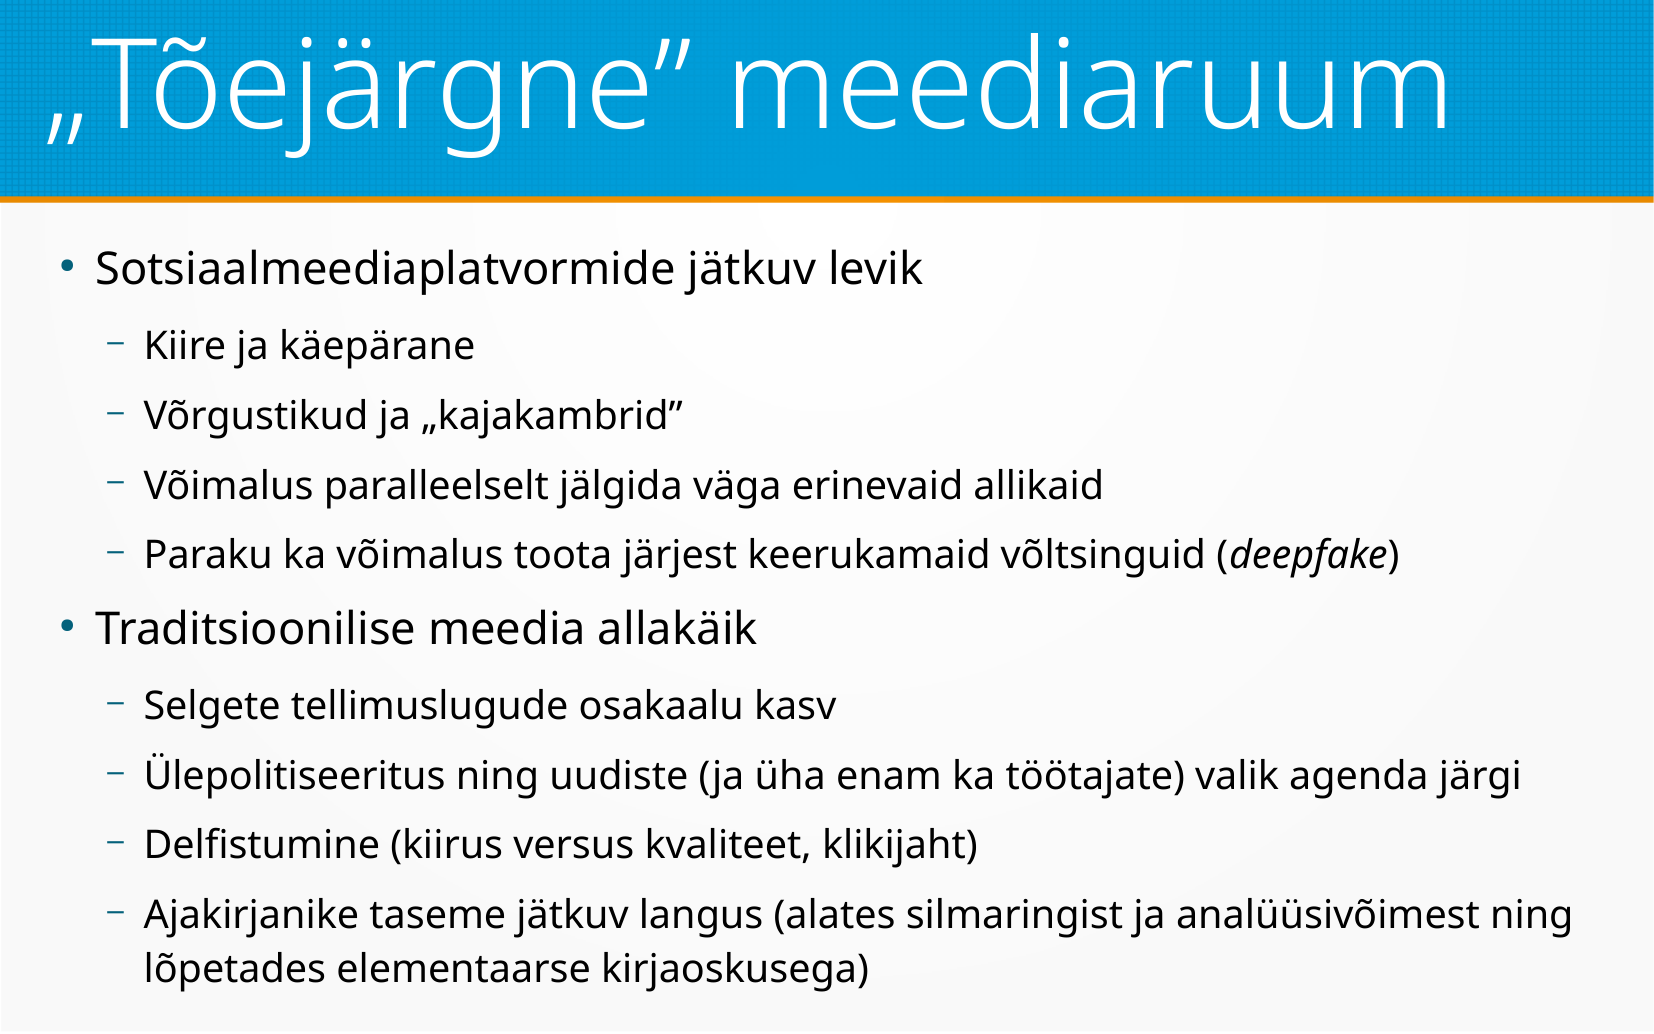

# „Tõejärgne” meediaruum
Sotsiaalmeediaplatvormide jätkuv levik
Kiire ja käepärane
Võrgustikud ja „kajakambrid”
Võimalus paralleelselt jälgida väga erinevaid allikaid
Paraku ka võimalus toota järjest keerukamaid võltsinguid (deepfake)
Traditsioonilise meedia allakäik
Selgete tellimuslugude osakaalu kasv
Ülepolitiseeritus ning uudiste (ja üha enam ka töötajate) valik agenda järgi
Delfistumine (kiirus versus kvaliteet, klikijaht)
Ajakirjanike taseme jätkuv langus (alates silmaringist ja analüüsivõimest ning lõpetades elementaarse kirjaoskusega)